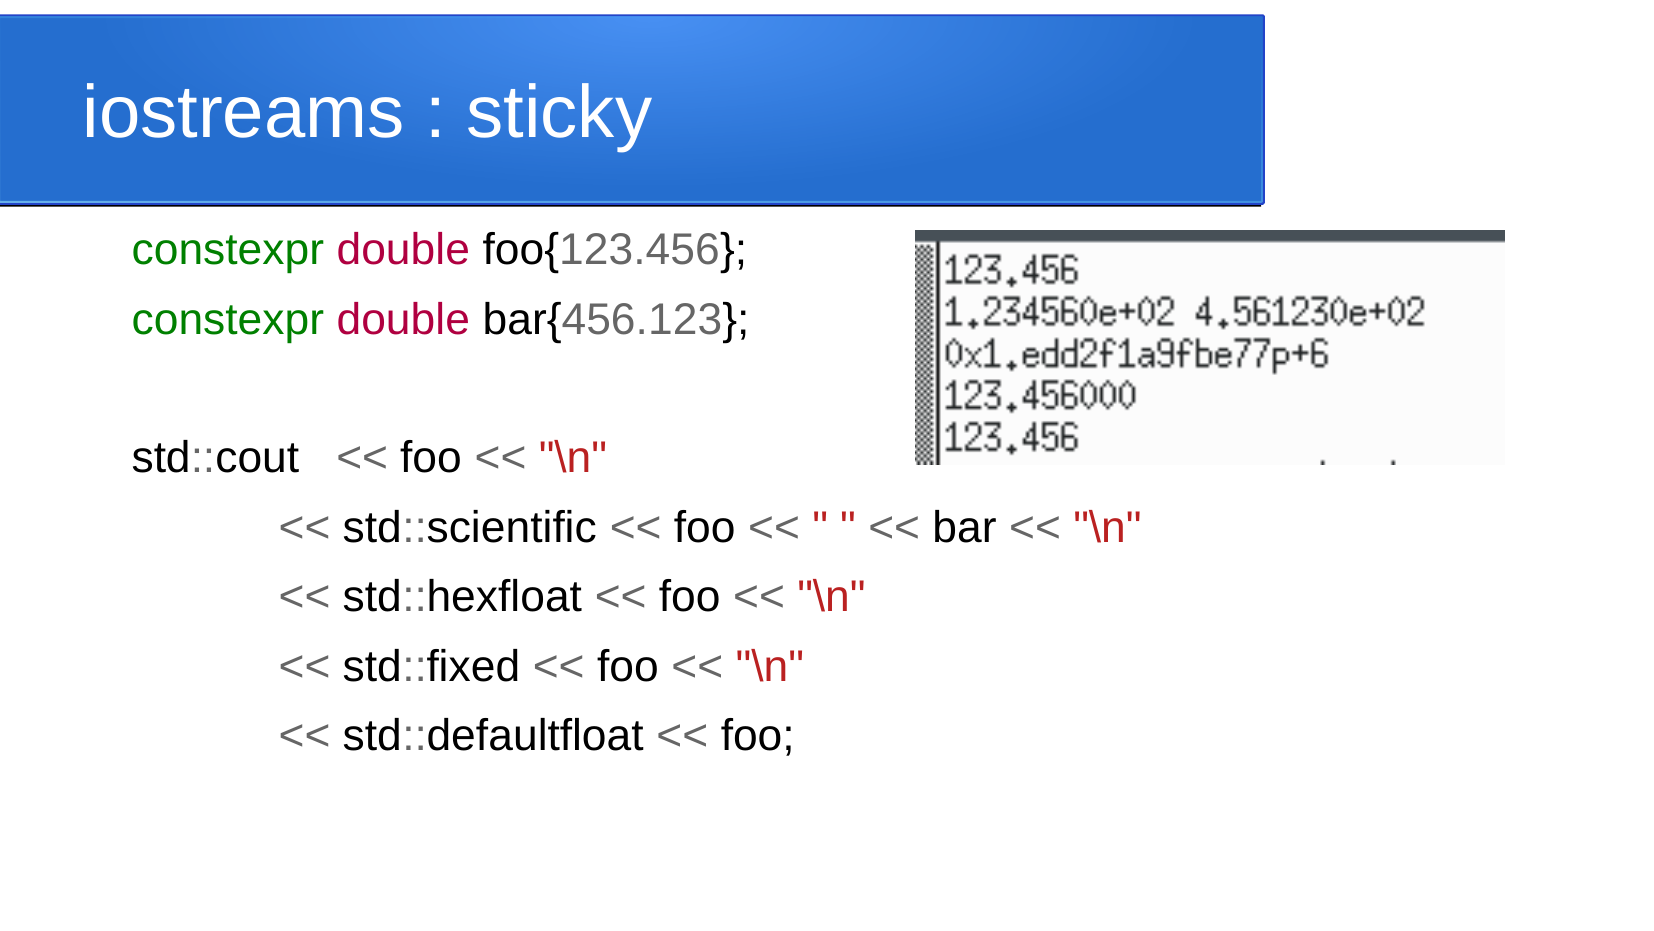

# iostreams : sticky
 constexpr double foo{123.456};
 constexpr double bar{456.123};
 std::cout << foo << "\n"
 << std::scientific << foo << " " << bar << "\n"
 << std::hexfloat << foo << "\n"
 << std::fixed << foo << "\n"
 << std::defaultfloat << foo;